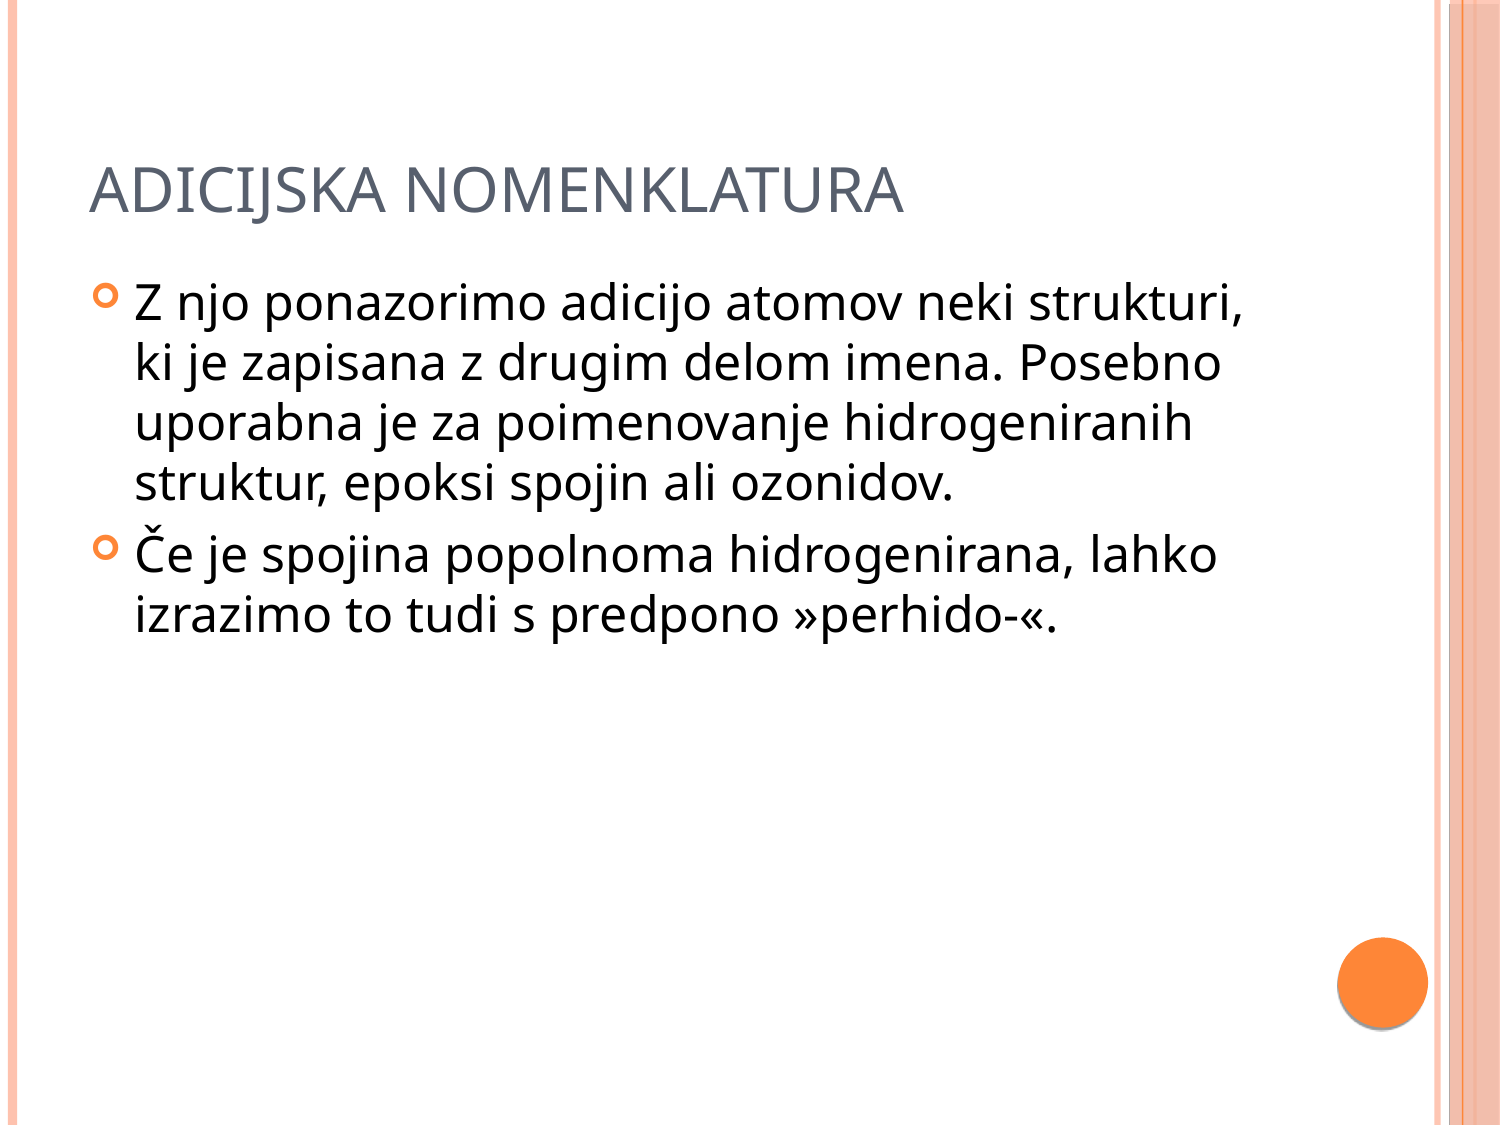

# Adicijska nomenklatura
Z njo ponazorimo adicijo atomov neki strukturi, ki je zapisana z drugim delom imena. Posebno uporabna je za poimenovanje hidrogeniranih struktur, epoksi spojin ali ozonidov.
Če je spojina popolnoma hidrogenirana, lahko izrazimo to tudi s predpono »perhido-«.